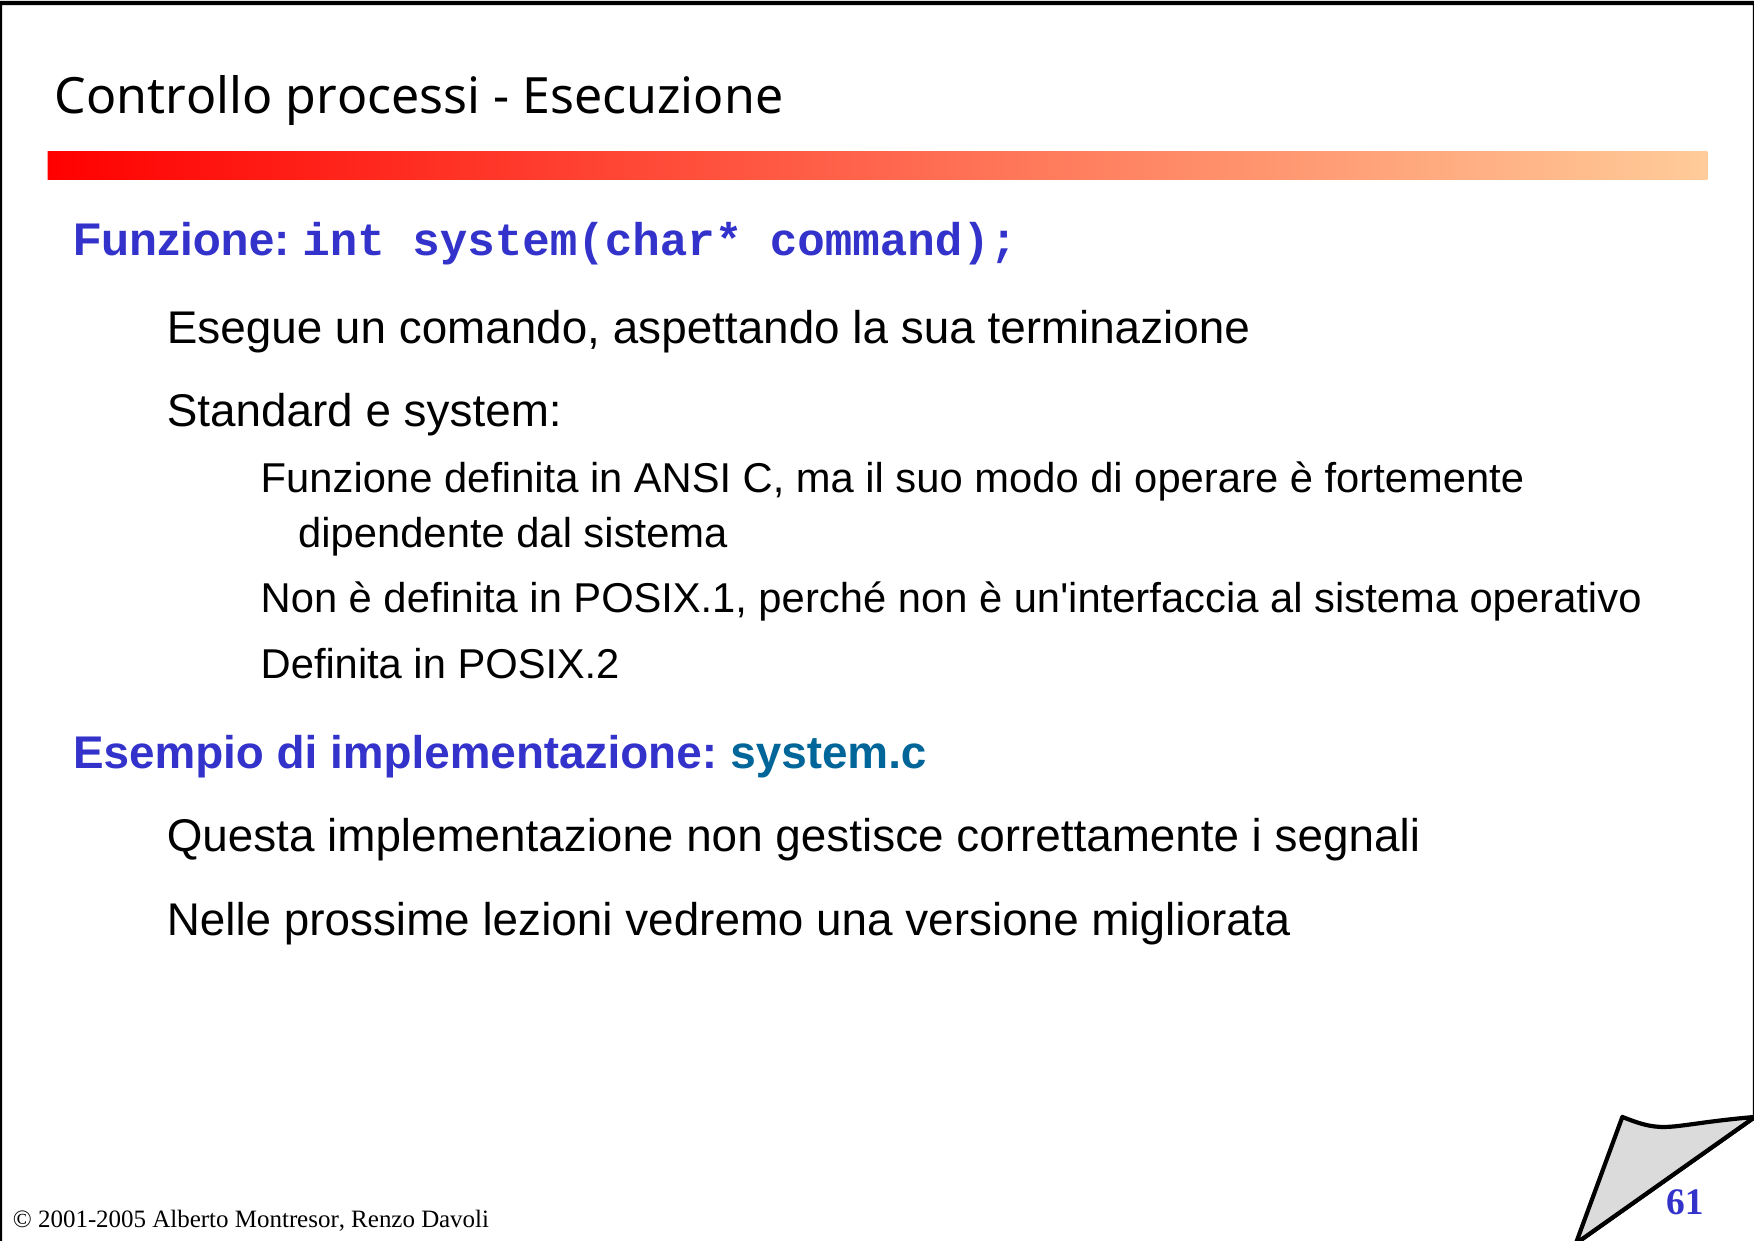

# Controllo processi - Esecuzione
Funzione: int system(char* command);
Esegue un comando, aspettando la sua terminazione
Standard e system:
Funzione definita in ANSI C, ma il suo modo di operare è fortemente dipendente dal sistema
Non è definita in POSIX.1, perché non è un'interfaccia al sistema operativo
Definita in POSIX.2
Esempio di implementazione: system.c
Questa implementazione non gestisce correttamente i segnali
Nelle prossime lezioni vedremo una versione migliorata